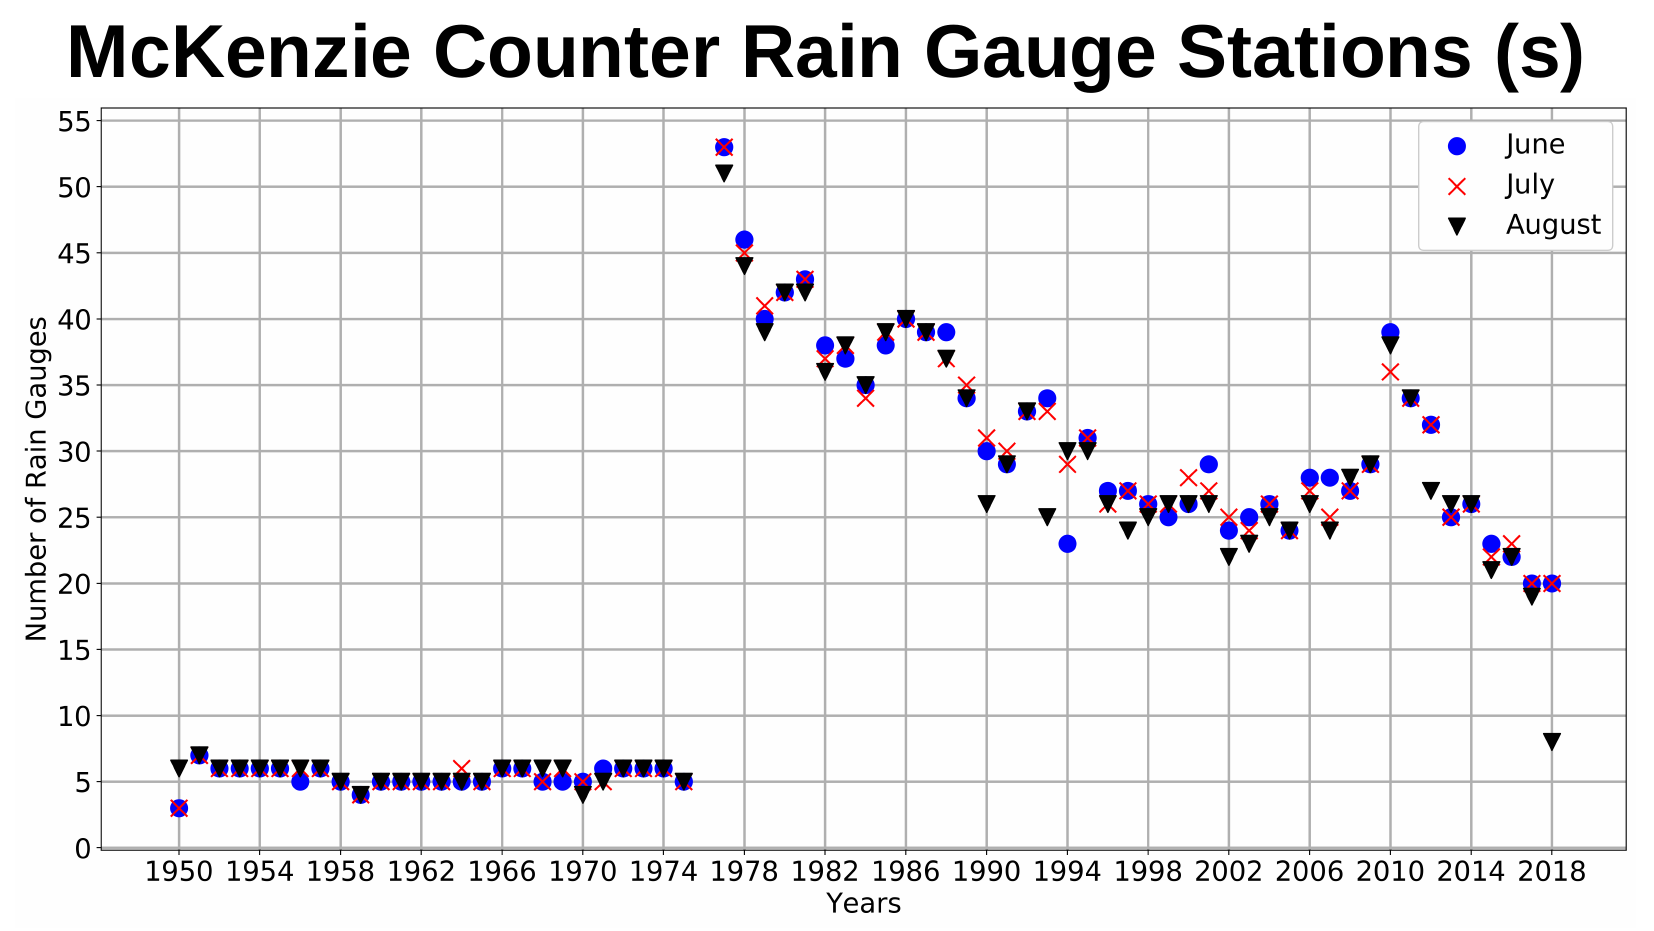

# McKenzie Counter Rain Gauge Stations (s)